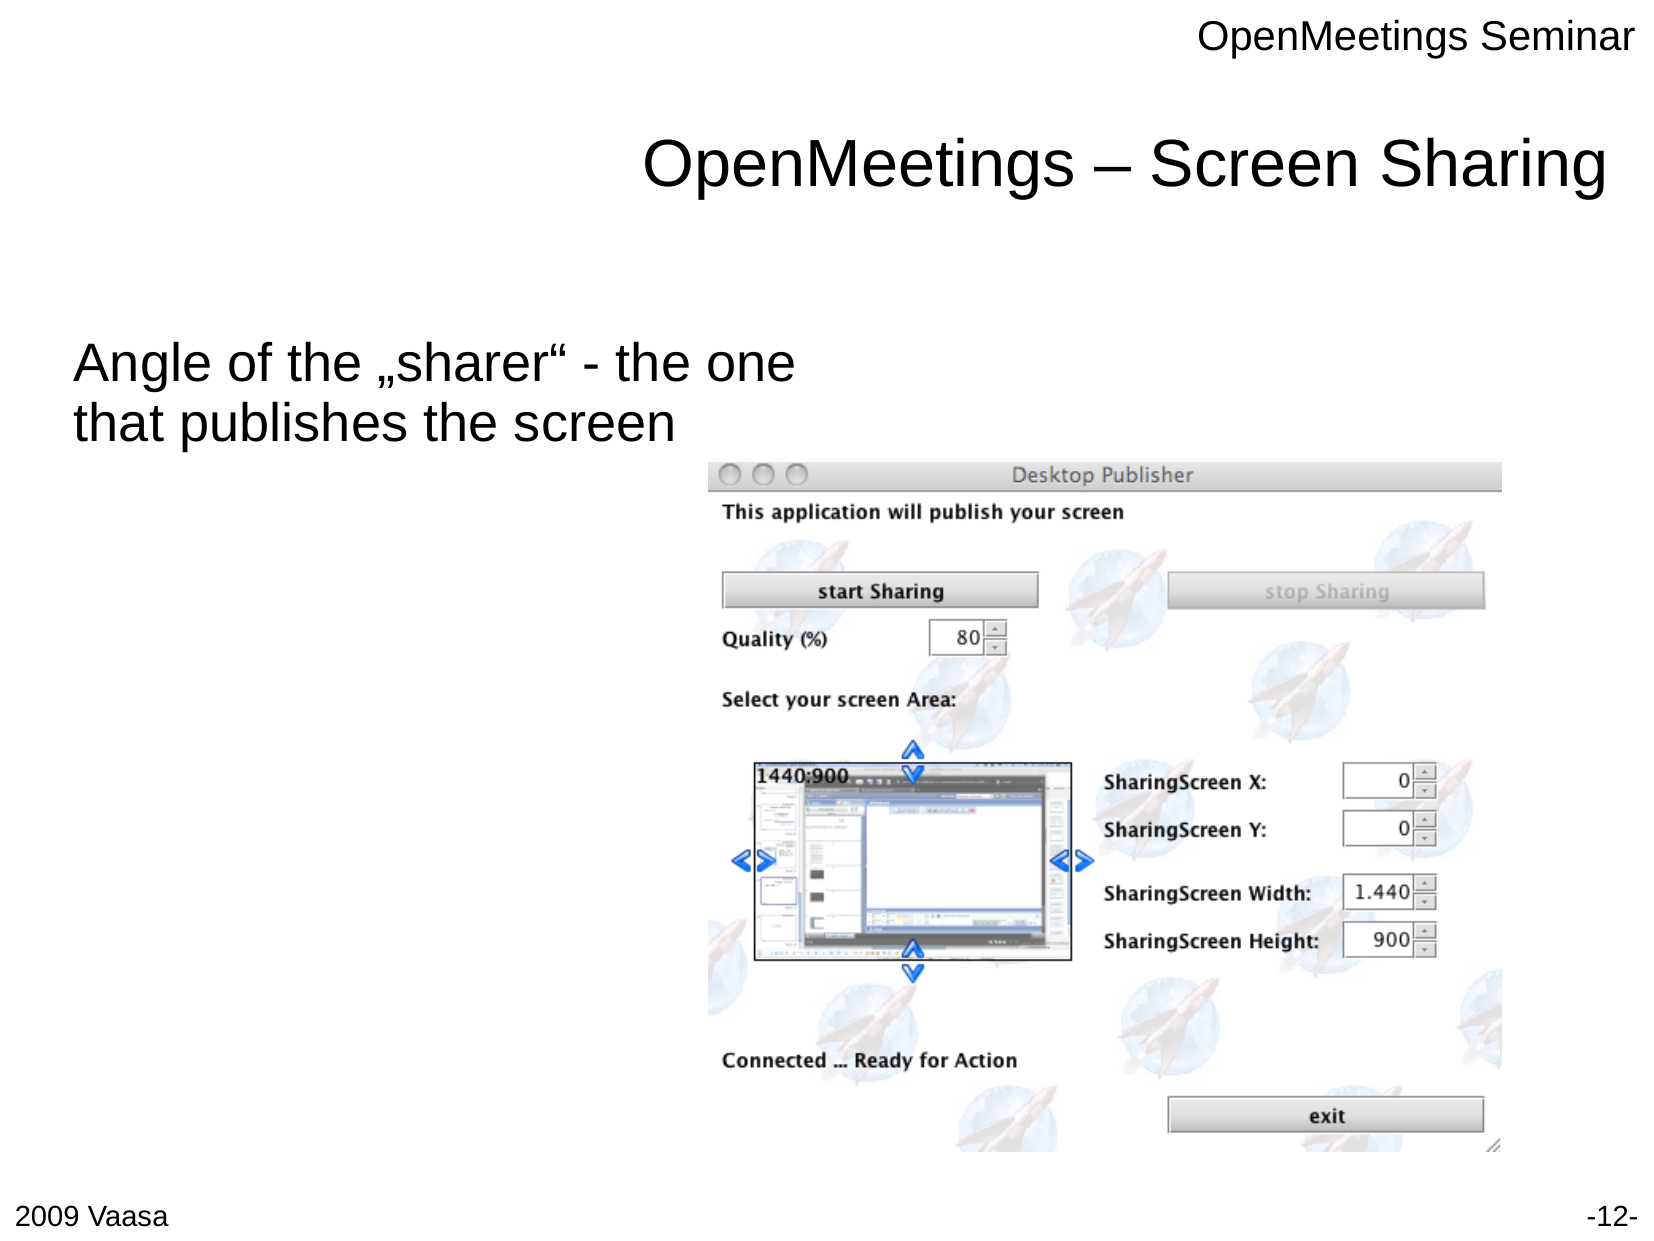

# OpenMeetings Seminar
OpenMeetings – Screen Sharing
Angle of the „sharer“ - the one
that publishes the screen
-12-
2009 Vaasa